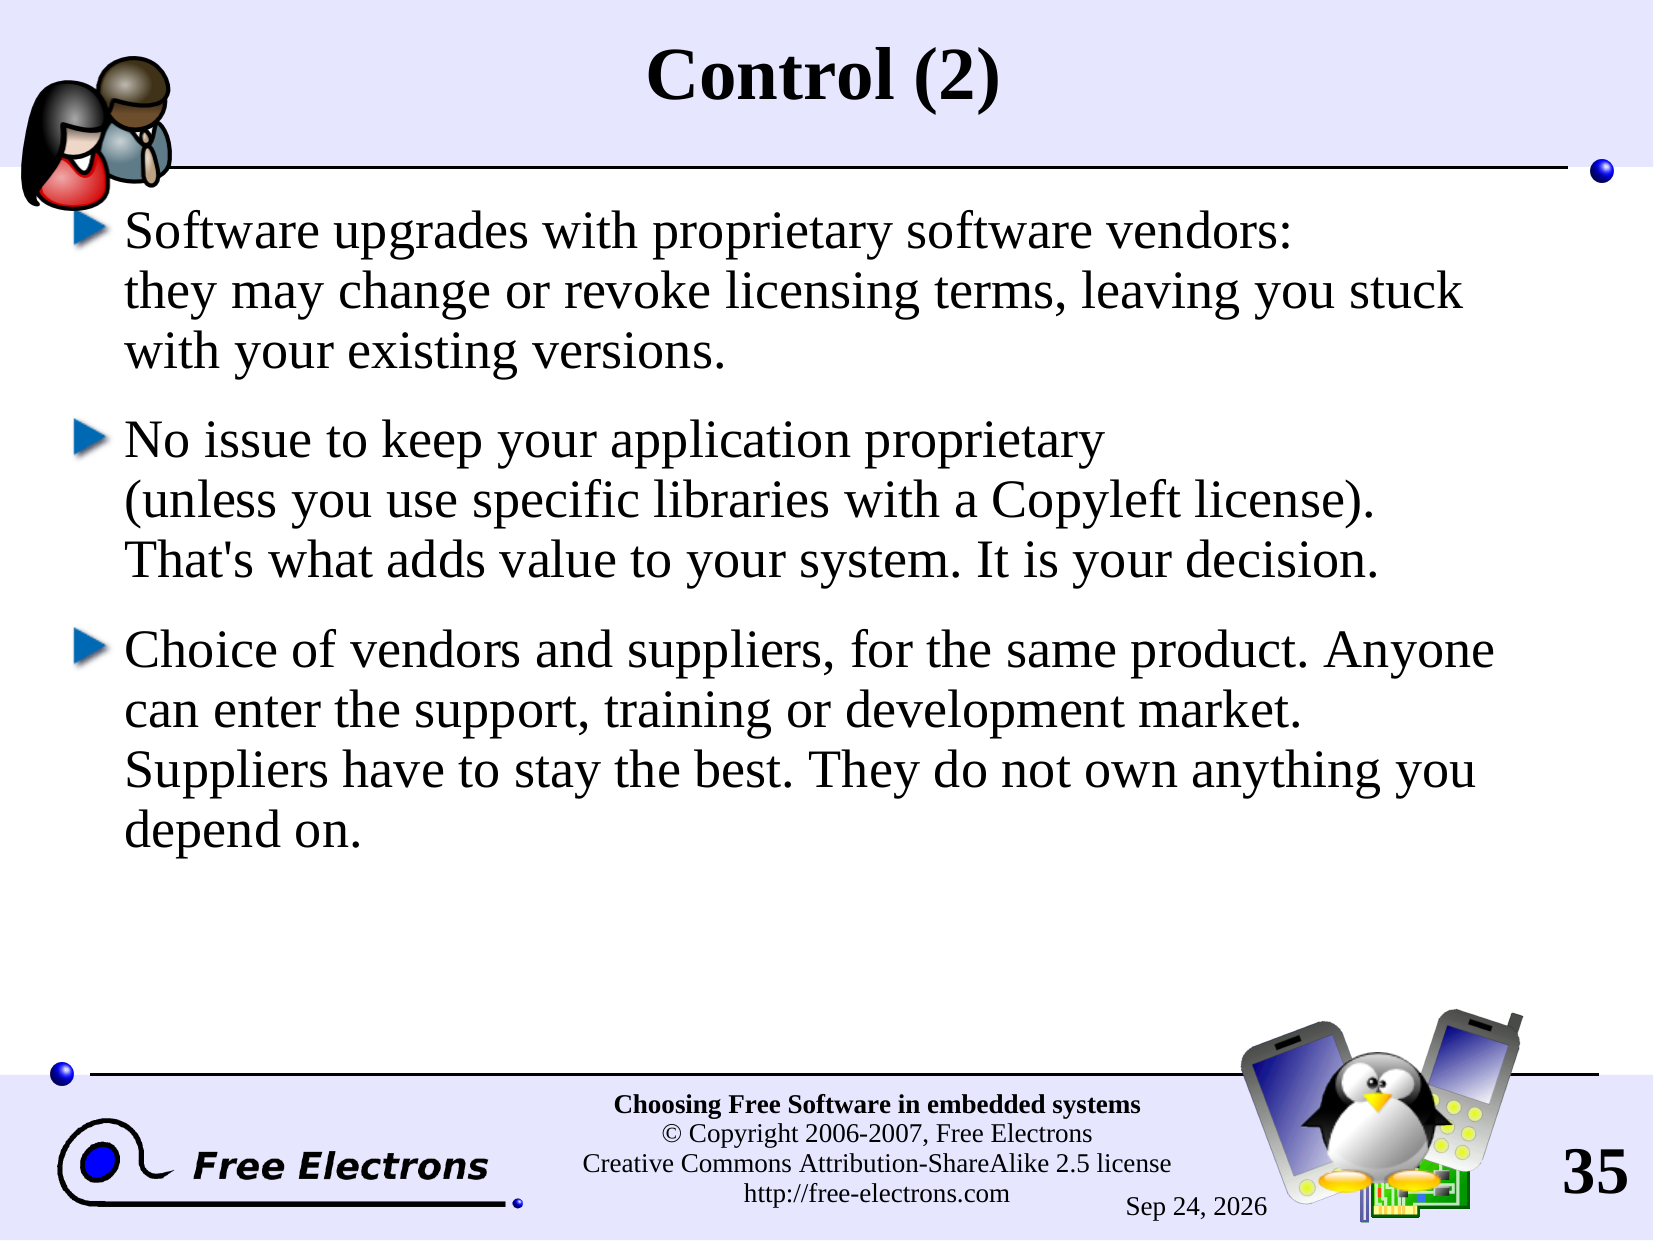

# Control (2)
Software upgrades with proprietary software vendors:
they may change or revoke licensing terms, leaving you stuck with your existing versions.
No issue to keep your application proprietary
(unless you use specific libraries with a Copyleft license).
That's what adds value to your system. It is your decision.
Choice of vendors and suppliers, for the same product. Anyone can enter the support, training or development market. Suppliers have to stay the best. They do not own anything you depend on.